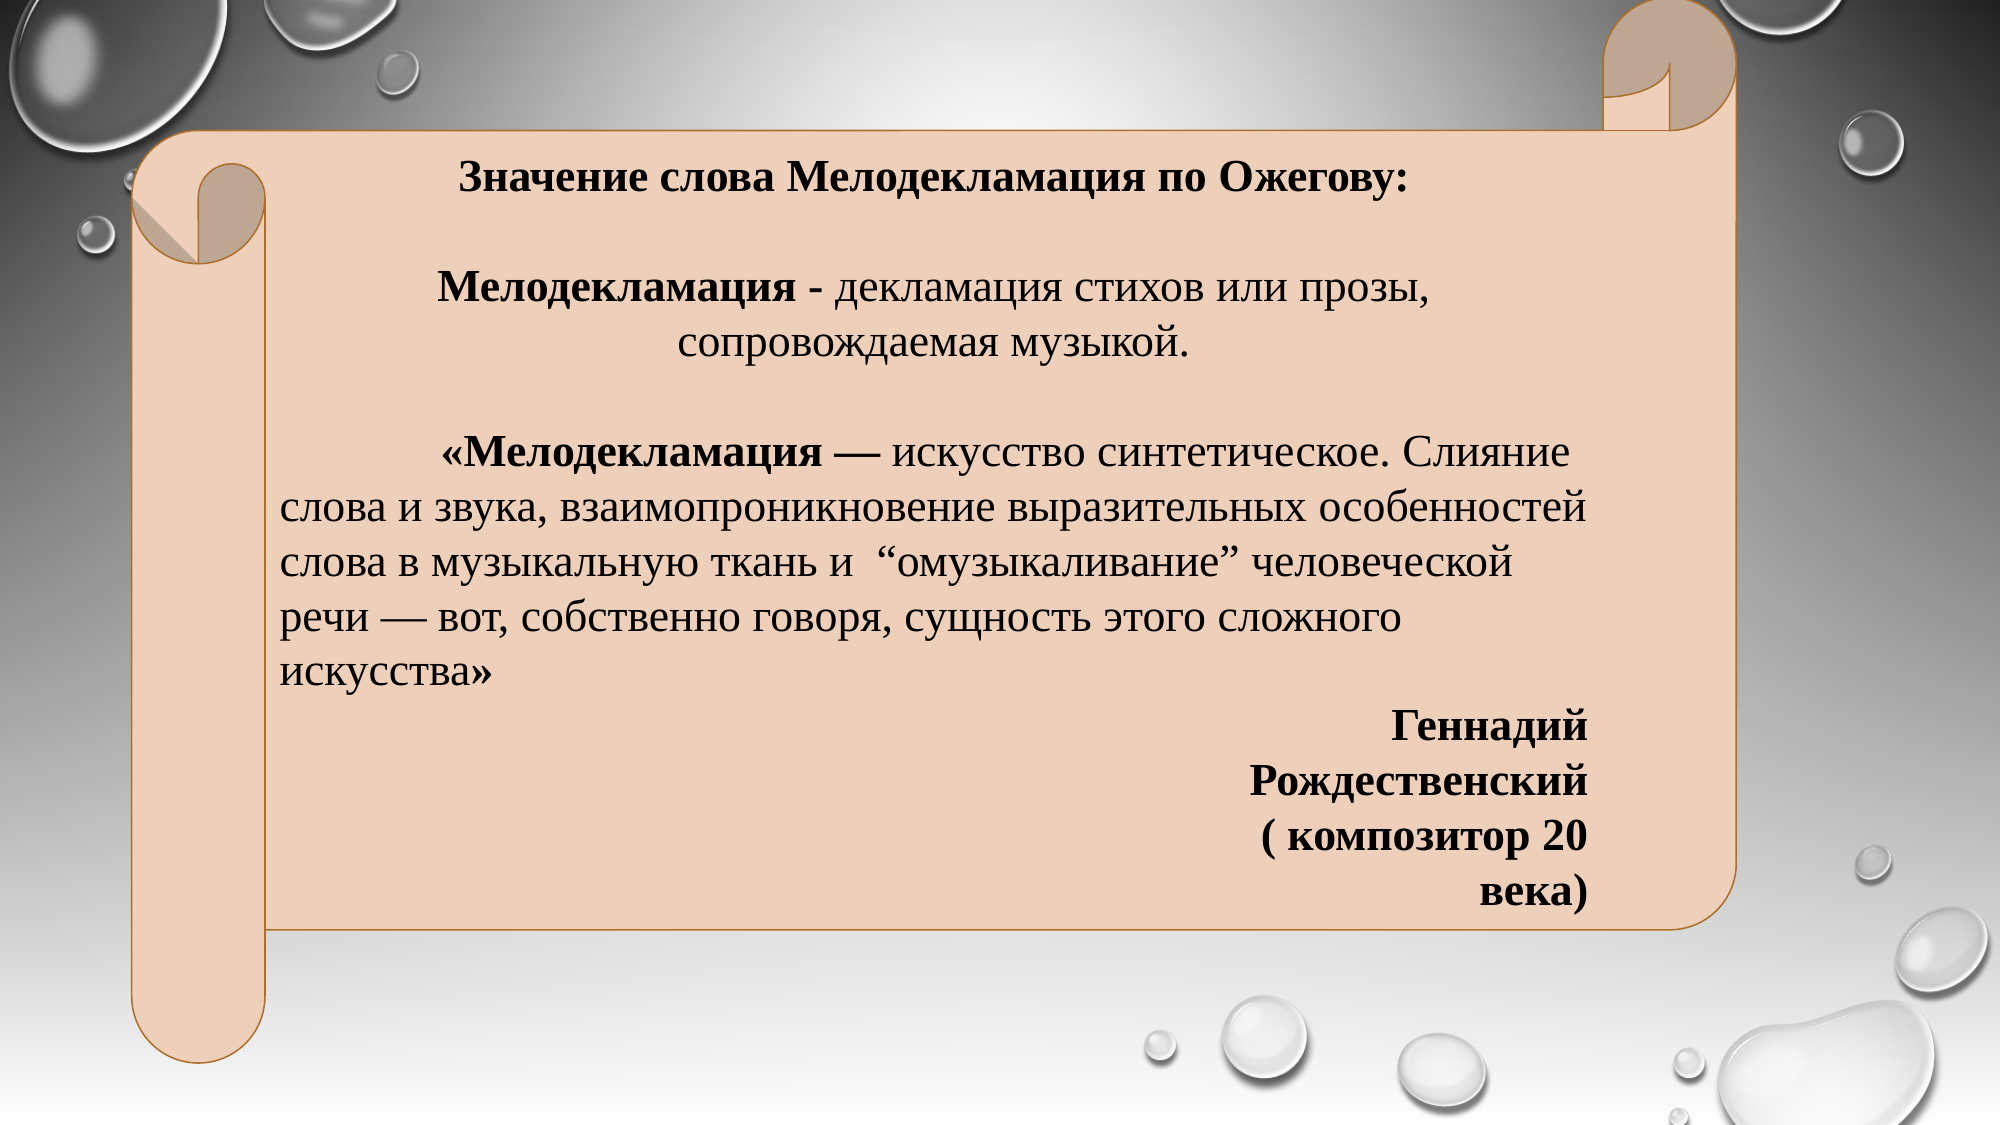

Значение слова Мелодекламация по Ожегову:
Мелодекламация - декламация стихов или прозы, сопровождаемая музыкой.
 «Мелодекламация — искусство синтетическое. Слияние слова и звука, взаимопроникновение выразительных особенностей слова в музыкальную ткань и “омузыкаливание” человеческой речи — вот, собственно говоря, сущность этого сложного искусства»
 Геннадий Рождественский
 ( композитор 20 века)